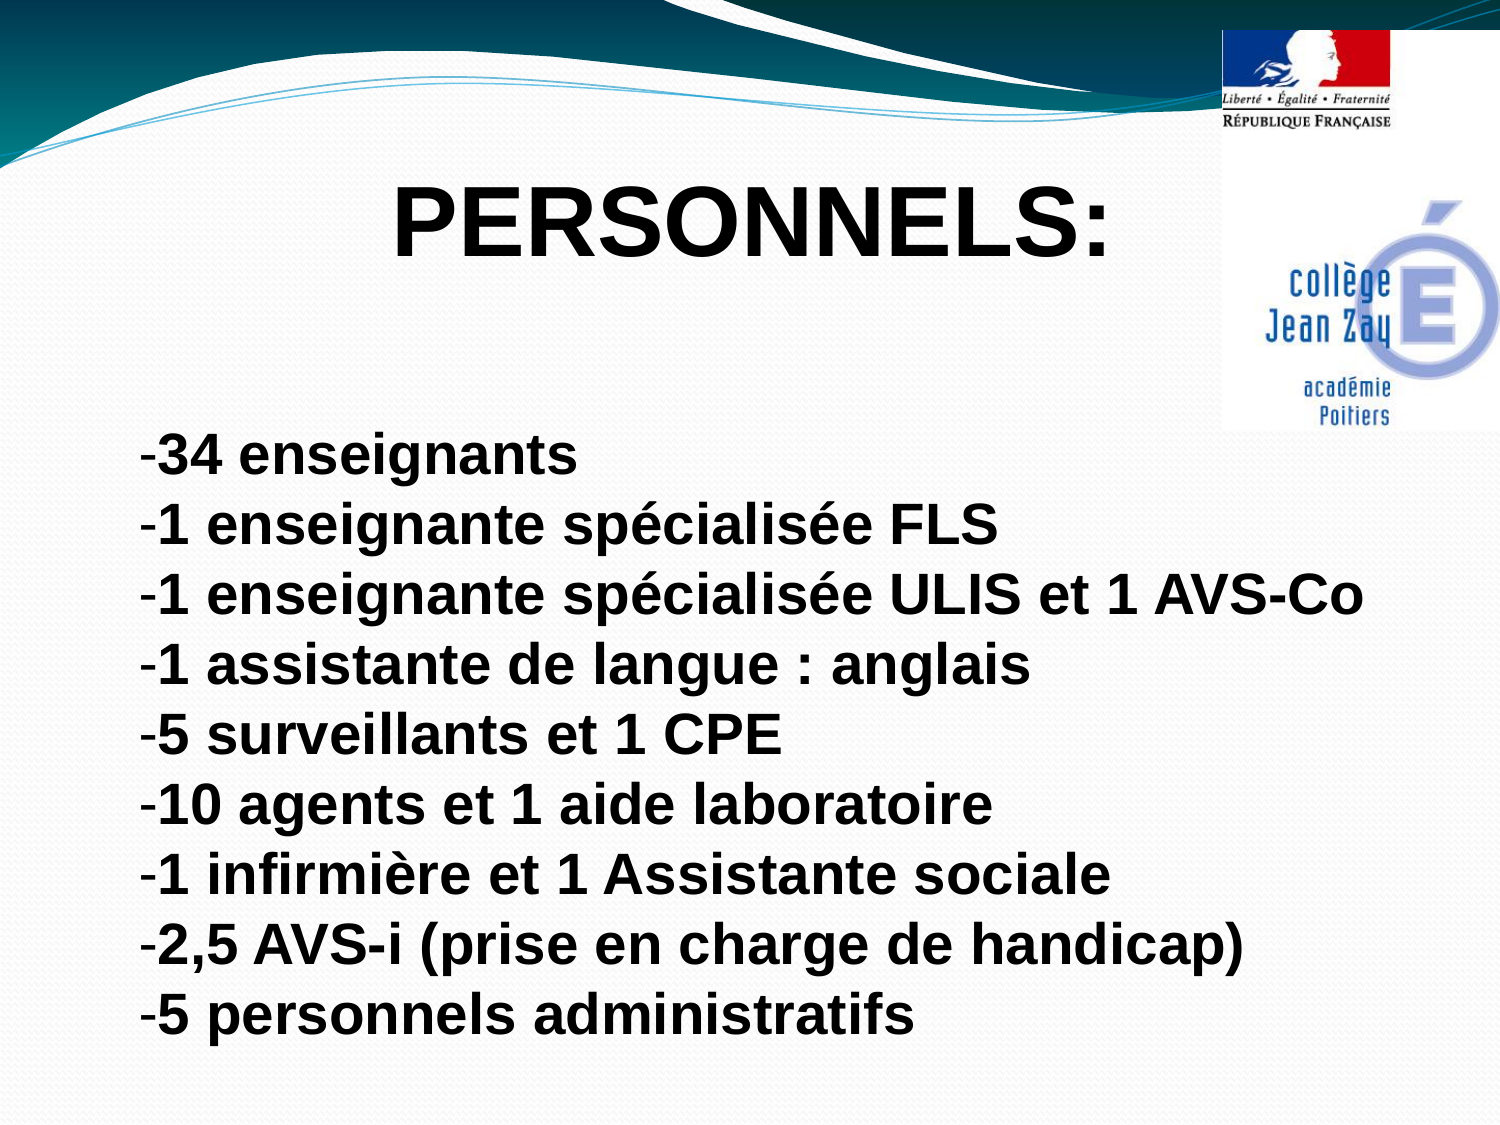

PERSONNELS:
34 enseignants
1 enseignante spécialisée FLS
1 enseignante spécialisée ULIS et 1 AVS-Co
1 assistante de langue : anglais
5 surveillants et 1 CPE
10 agents et 1 aide laboratoire
1 infirmière et 1 Assistante sociale
2,5 AVS-i (prise en charge de handicap)
5 personnels administratifs